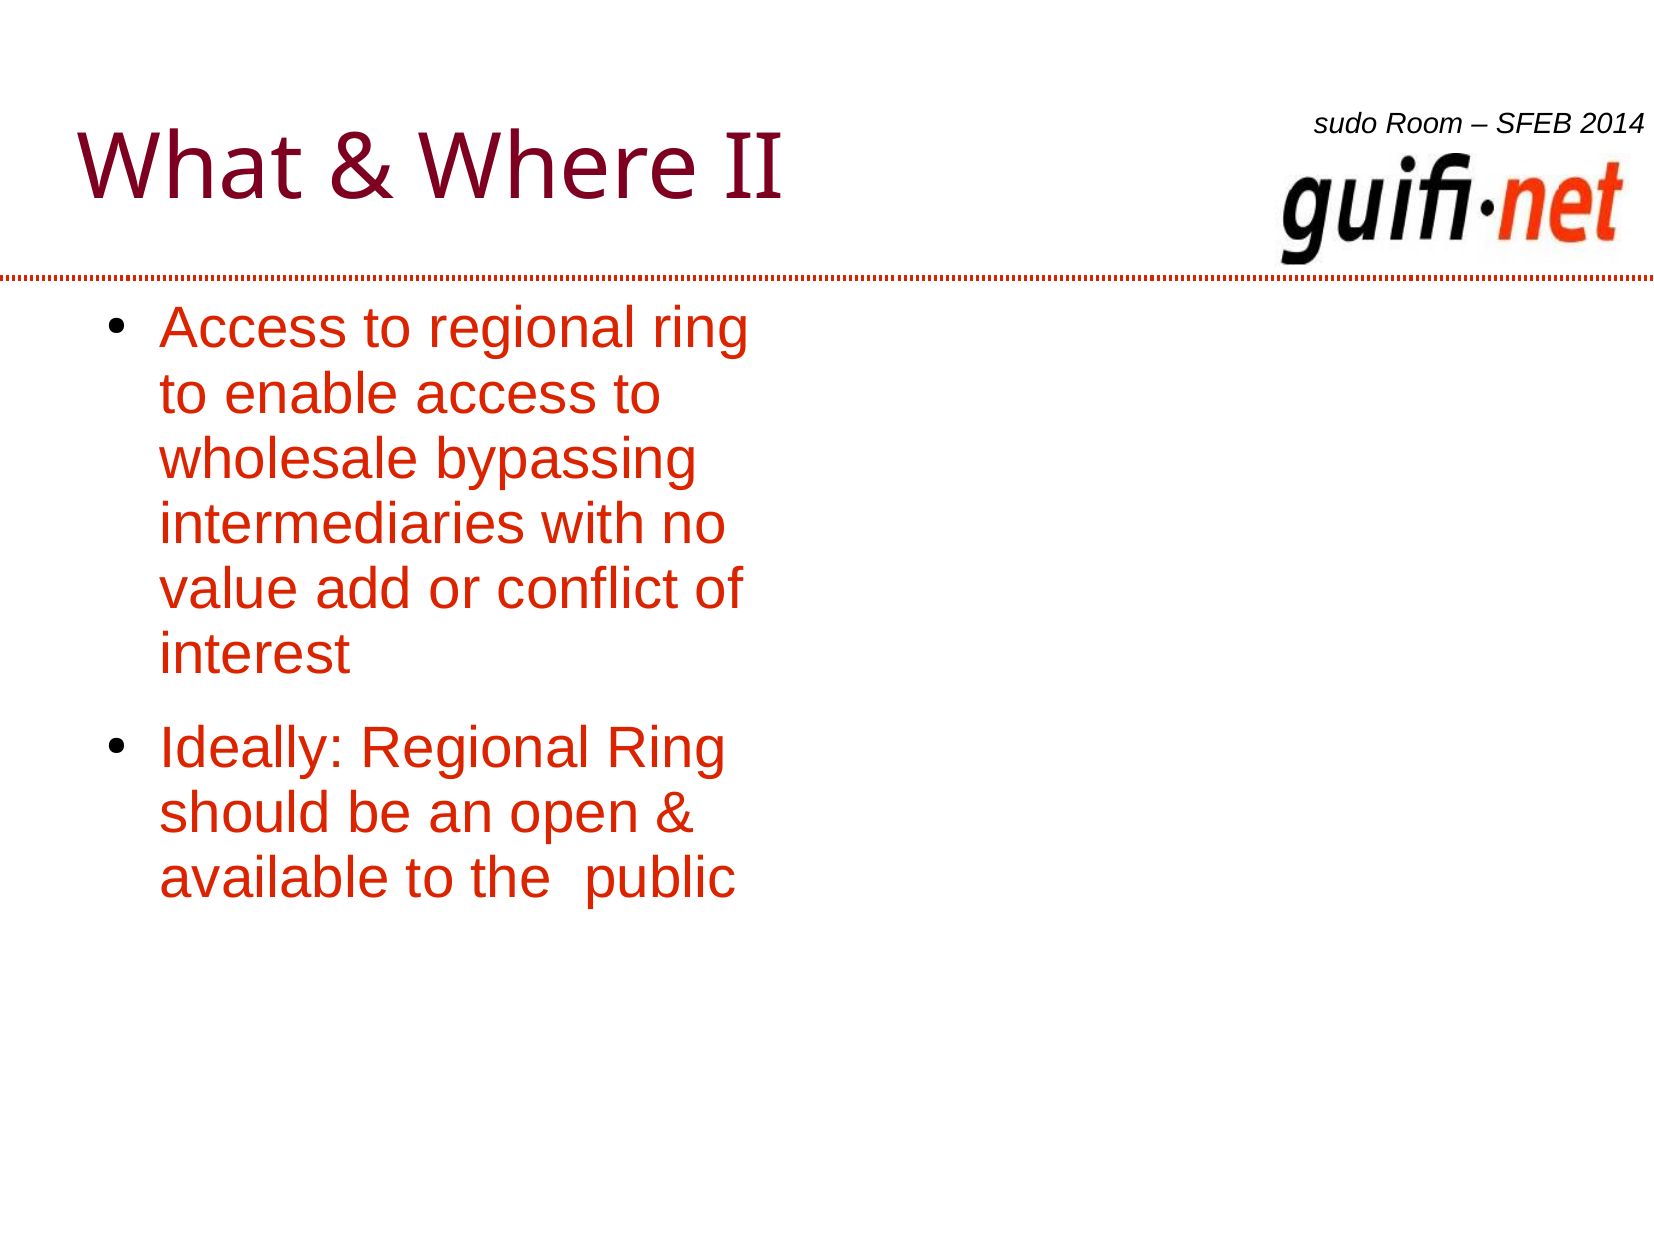

# What & Where II
sudo Room – SFEB 2014
Access to regional ring to enable access to wholesale bypassing intermediaries with no value add or conflict of interest
Ideally: Regional Ring should be an open & available to the public